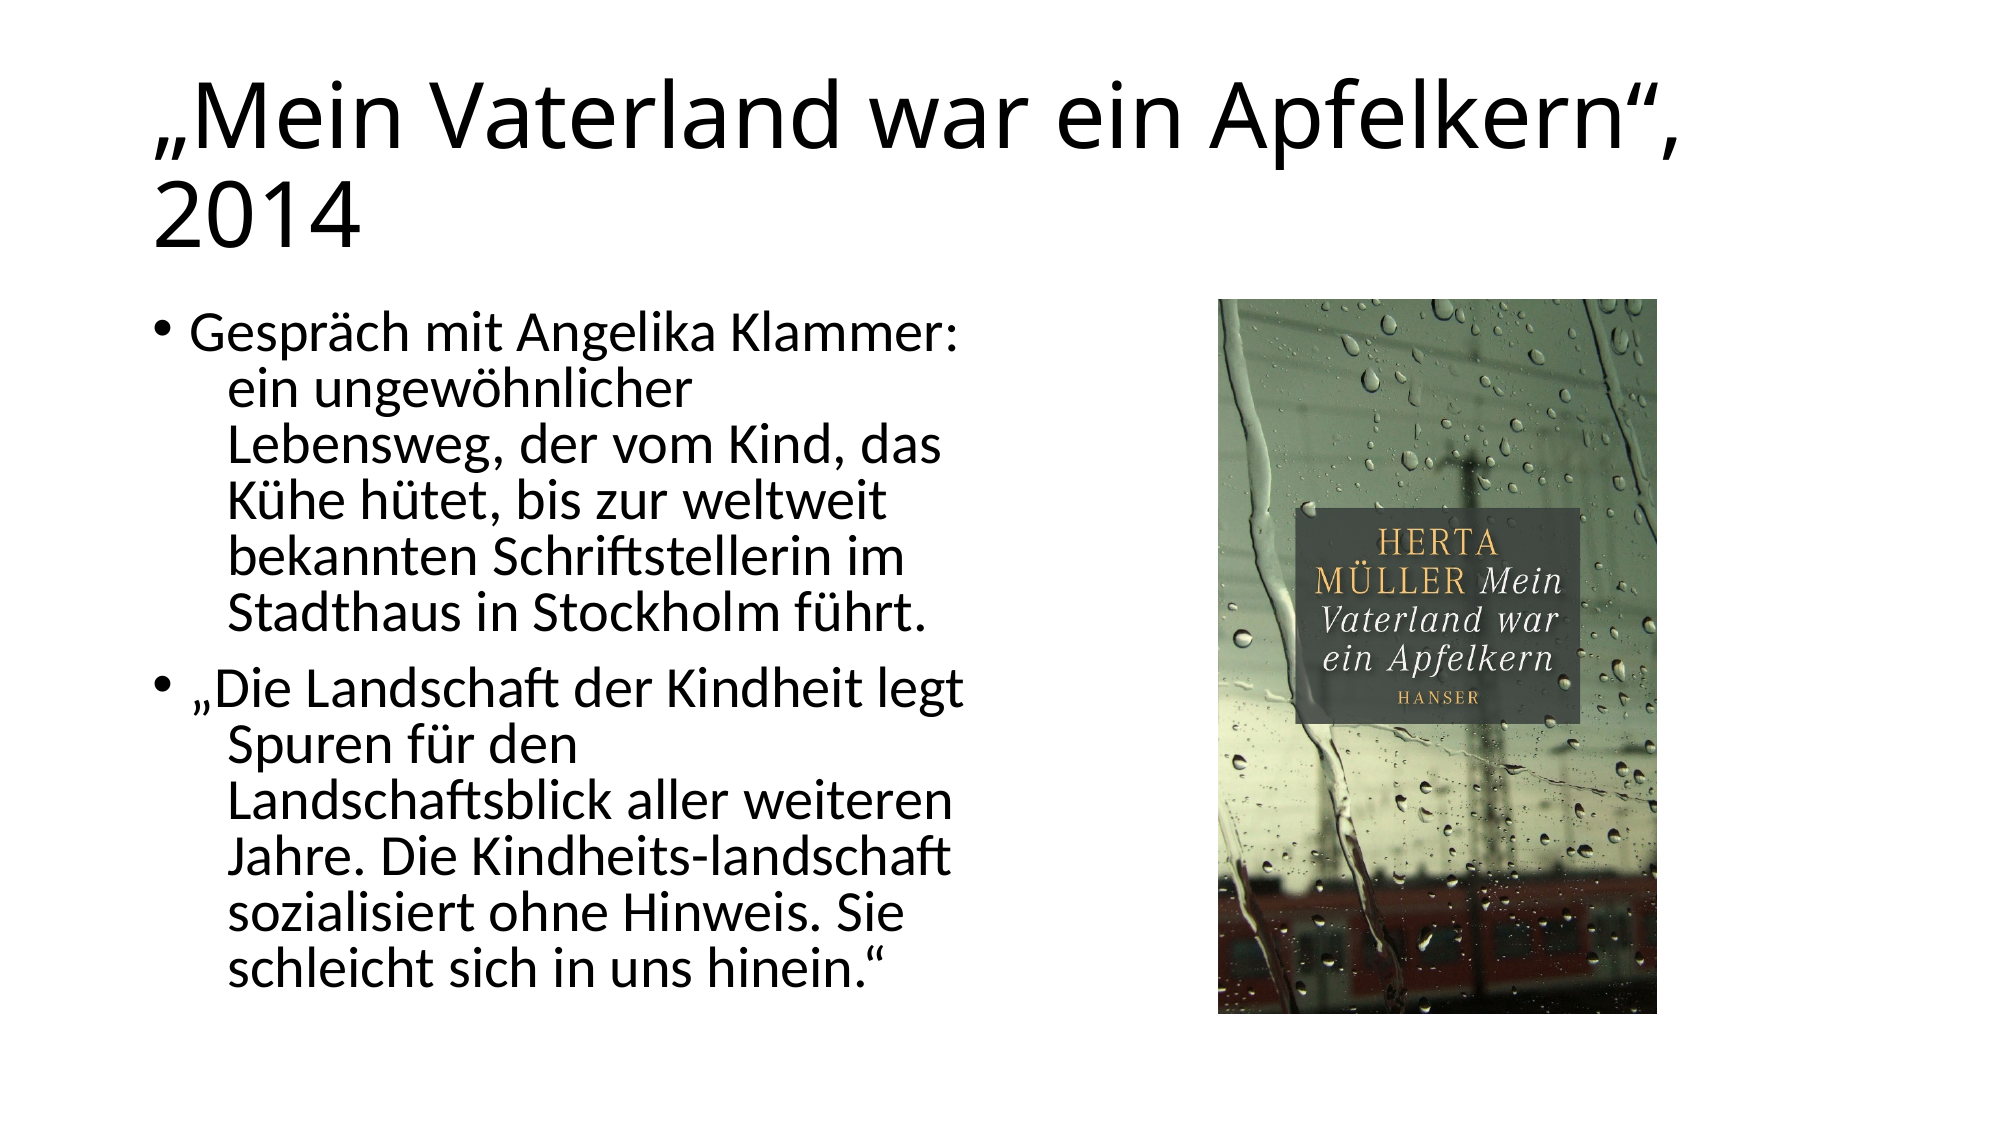

# „Mein Vaterland war ein Apfelkern“, 2014
Gespräch mit Angelika Klammer: ein ungewöhnlicher Lebensweg, der vom Kind, das Kühe hütet, bis zur weltweit bekannten Schriftstellerin im Stadthaus in Stockholm führt.
„Die Landschaft der Kindheit legt Spuren für den Landschaftsblick aller weiteren Jahre. Die Kindheits-landschaft sozialisiert ohne Hinweis. Sie schleicht sich in uns hinein.“